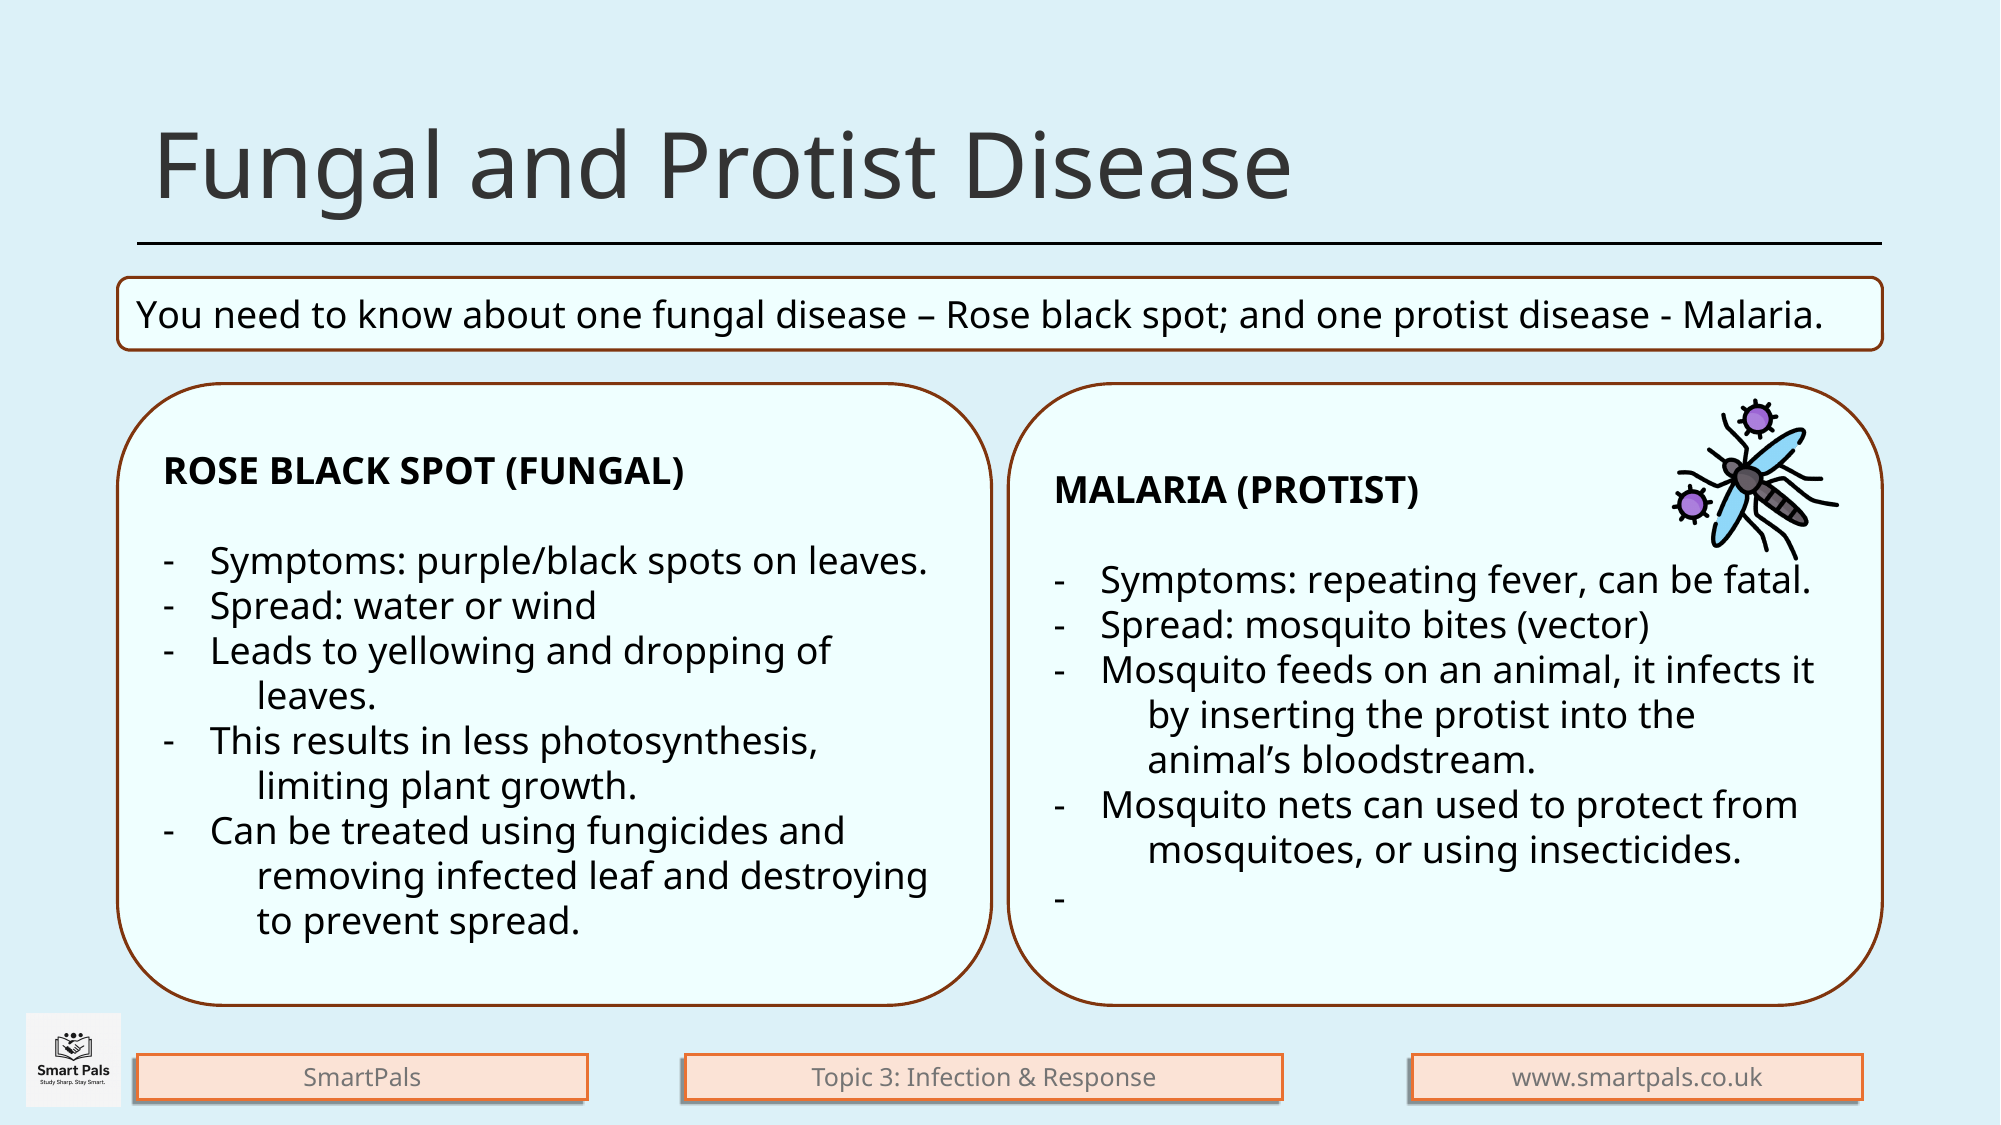

# Fungal and Protist Disease
You need to know about one fungal disease – Rose black spot; and one protist disease - Malaria.
ROSE BLACK SPOT (FUNGAL)
Symptoms: purple/black spots on leaves.
Spread: water or wind
Leads to yellowing and dropping of leaves.
This results in less photosynthesis, limiting plant growth.
Can be treated using fungicides and removing infected leaf and destroying to prevent spread.
MALARIA (PROTIST)
Symptoms: repeating fever, can be fatal.
Spread: mosquito bites (vector)
Mosquito feeds on an animal, it infects it by inserting the protist into the animal’s bloodstream.
Mosquito nets can used to protect from mosquitoes, or using insecticides.